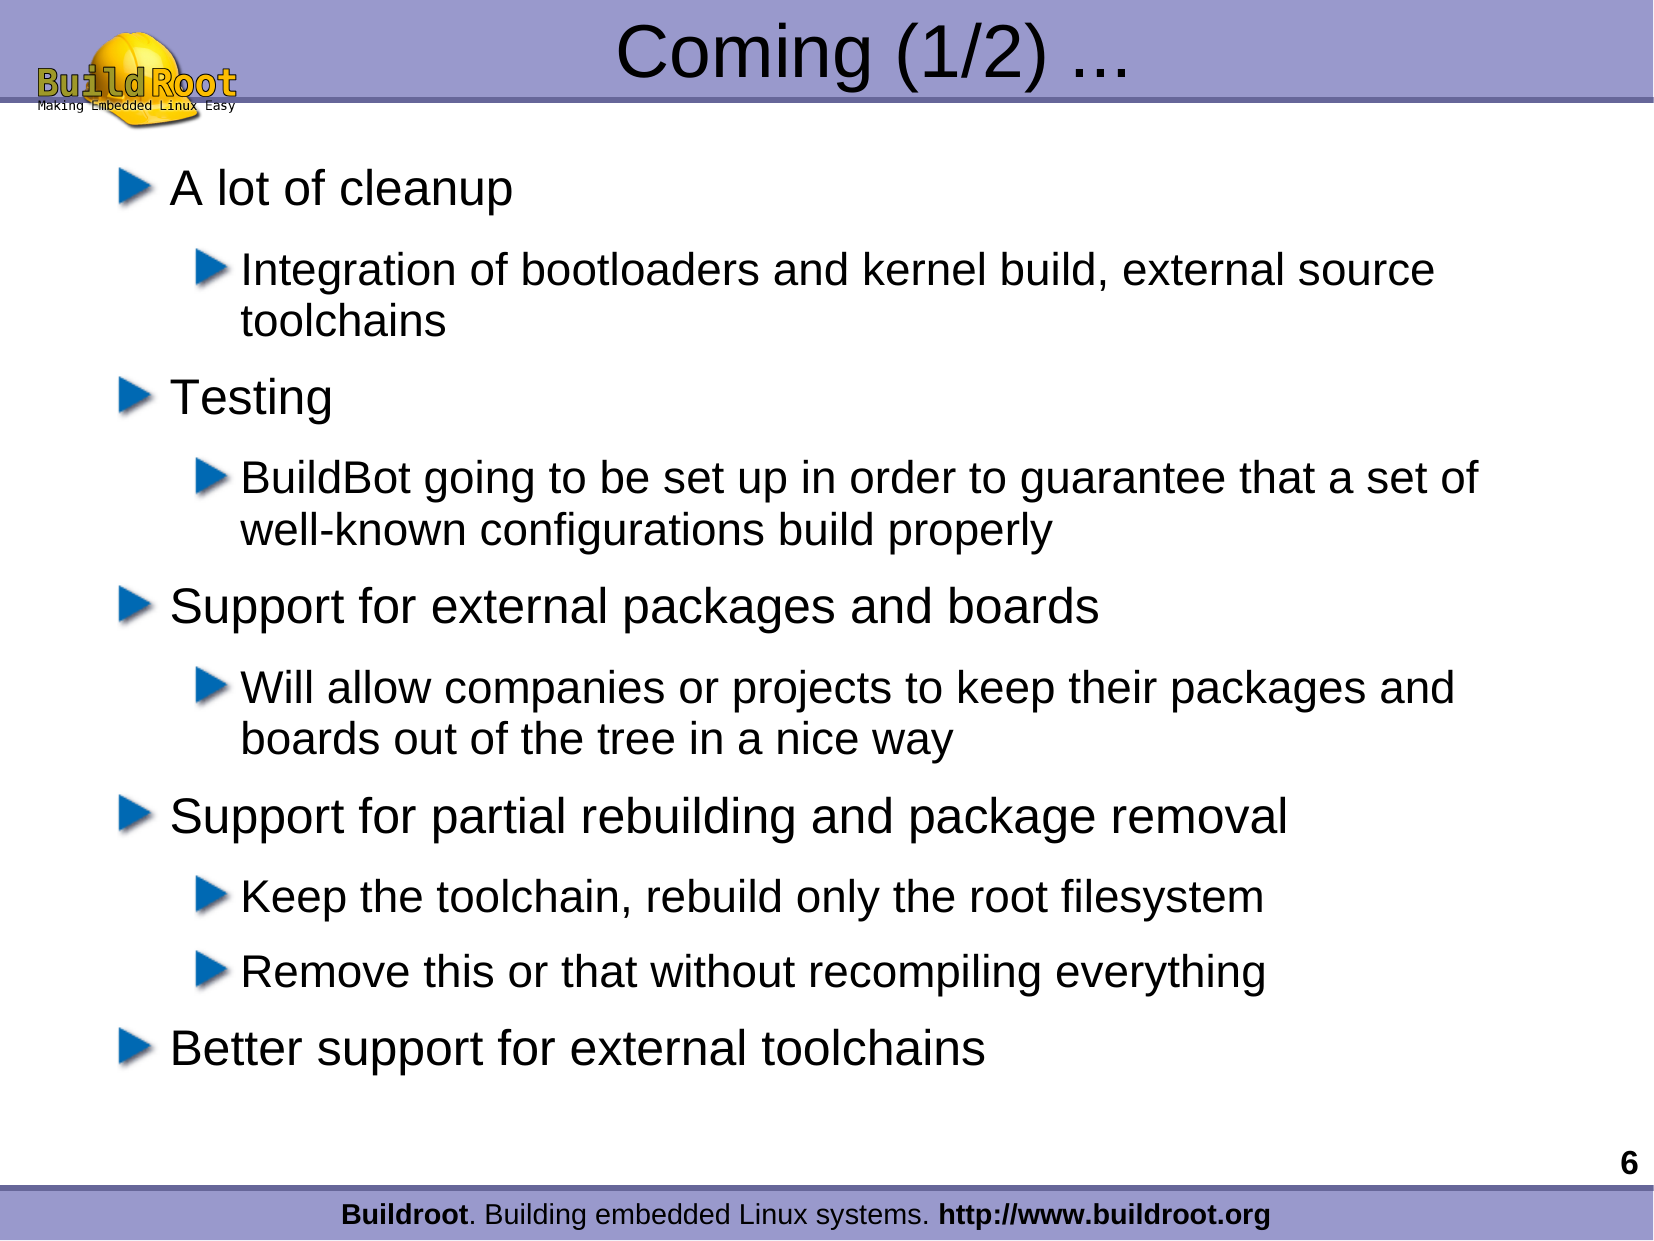

# Coming (1/2) ...
A lot of cleanup
Integration of bootloaders and kernel build, external source toolchains
Testing
BuildBot going to be set up in order to guarantee that a set of well-known configurations build properly
Support for external packages and boards
Will allow companies or projects to keep their packages and boards out of the tree in a nice way
Support for partial rebuilding and package removal
Keep the toolchain, rebuild only the root filesystem
Remove this or that without recompiling everything
Better support for external toolchains